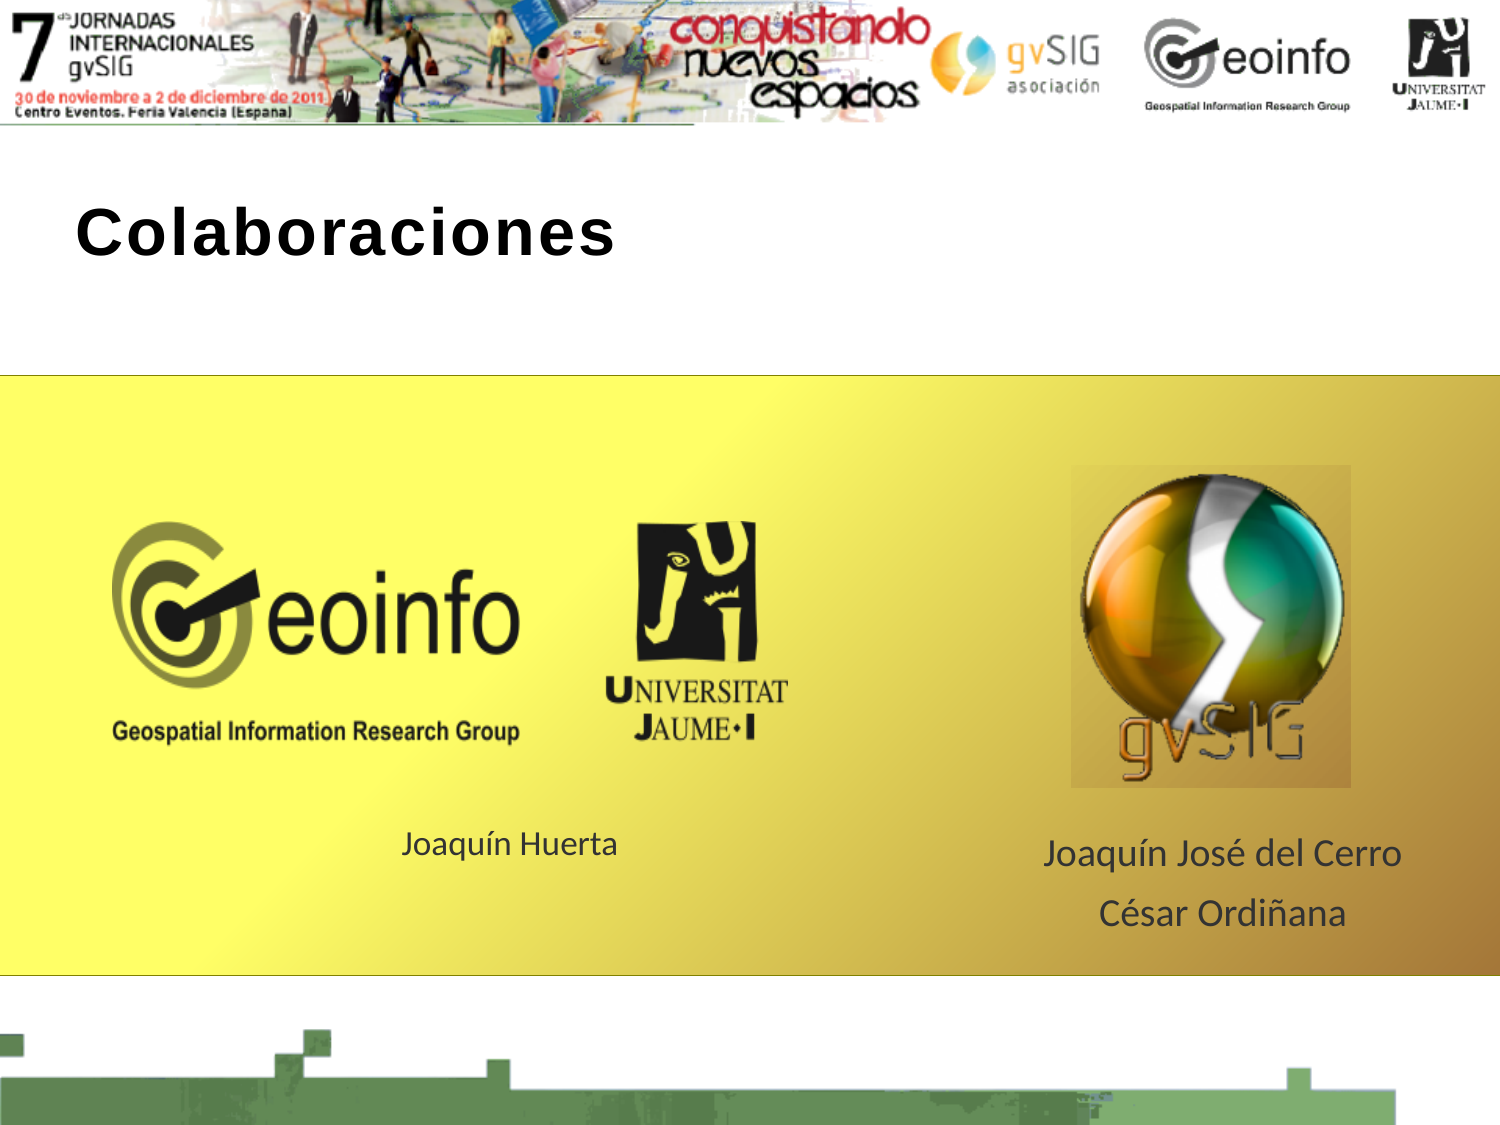

Colaboraciones
Joaquín Huerta
Joaquín José del Cerro
César Ordiñana